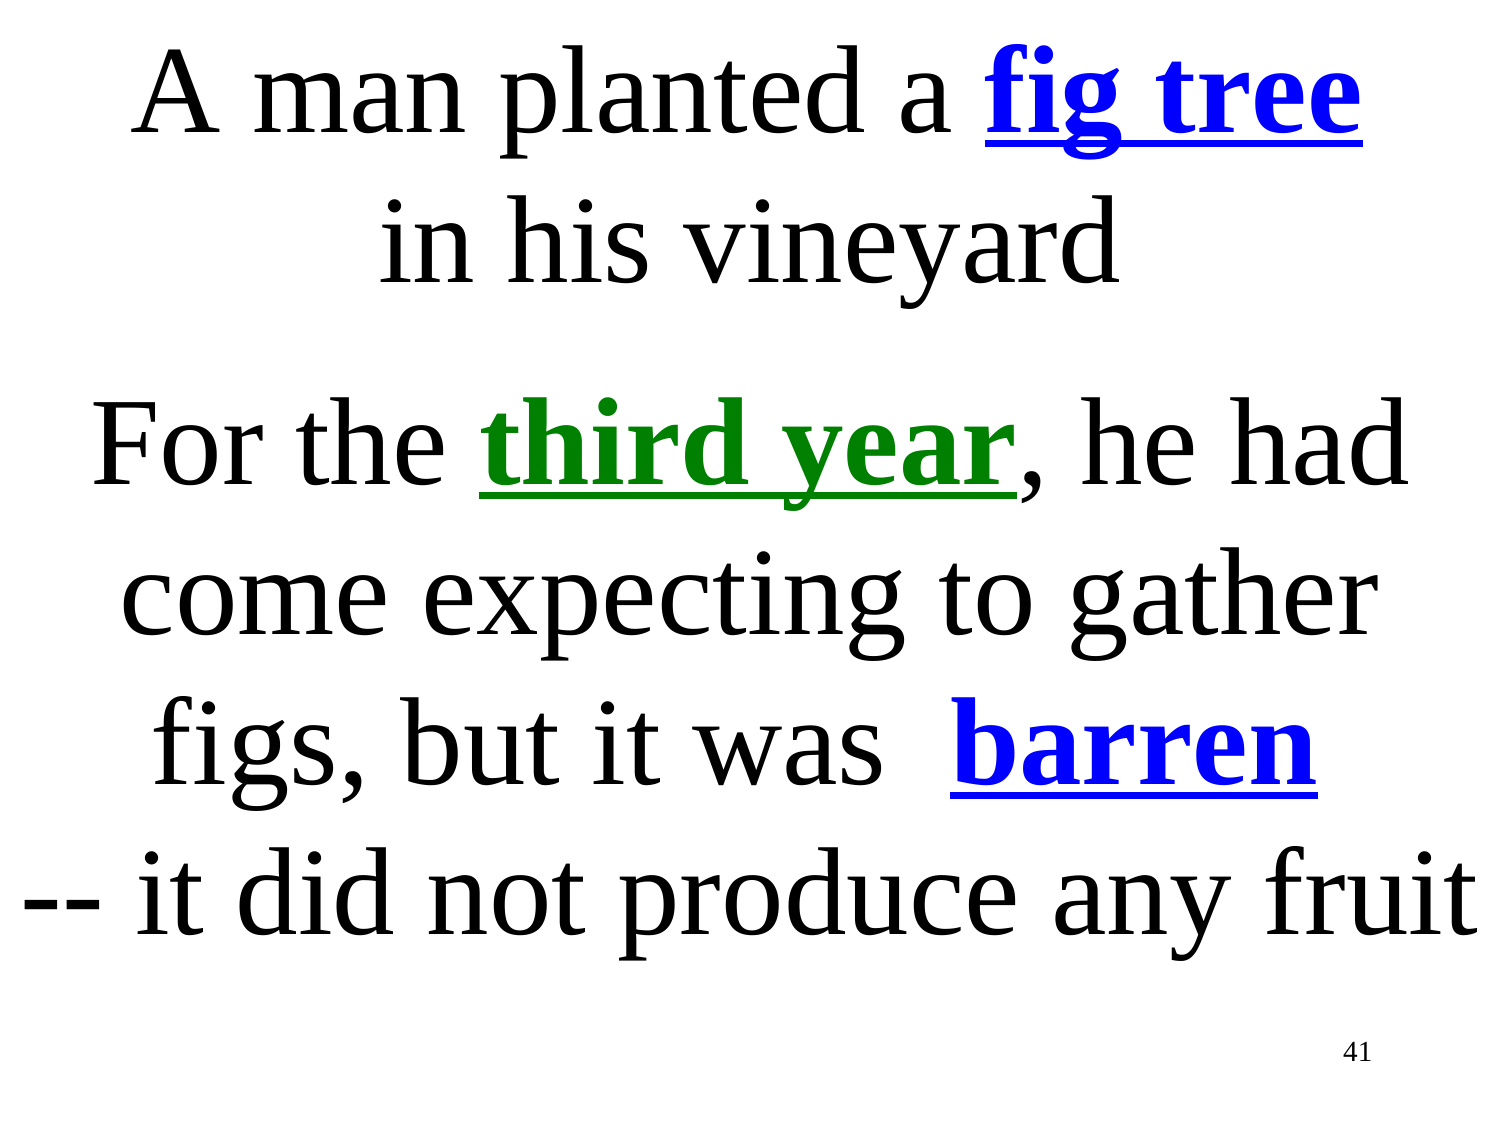

A man planted a fig tree
in his vineyard
For the third year, he had come expecting to gather figs, but it was barren
-- it did not produce any fruit